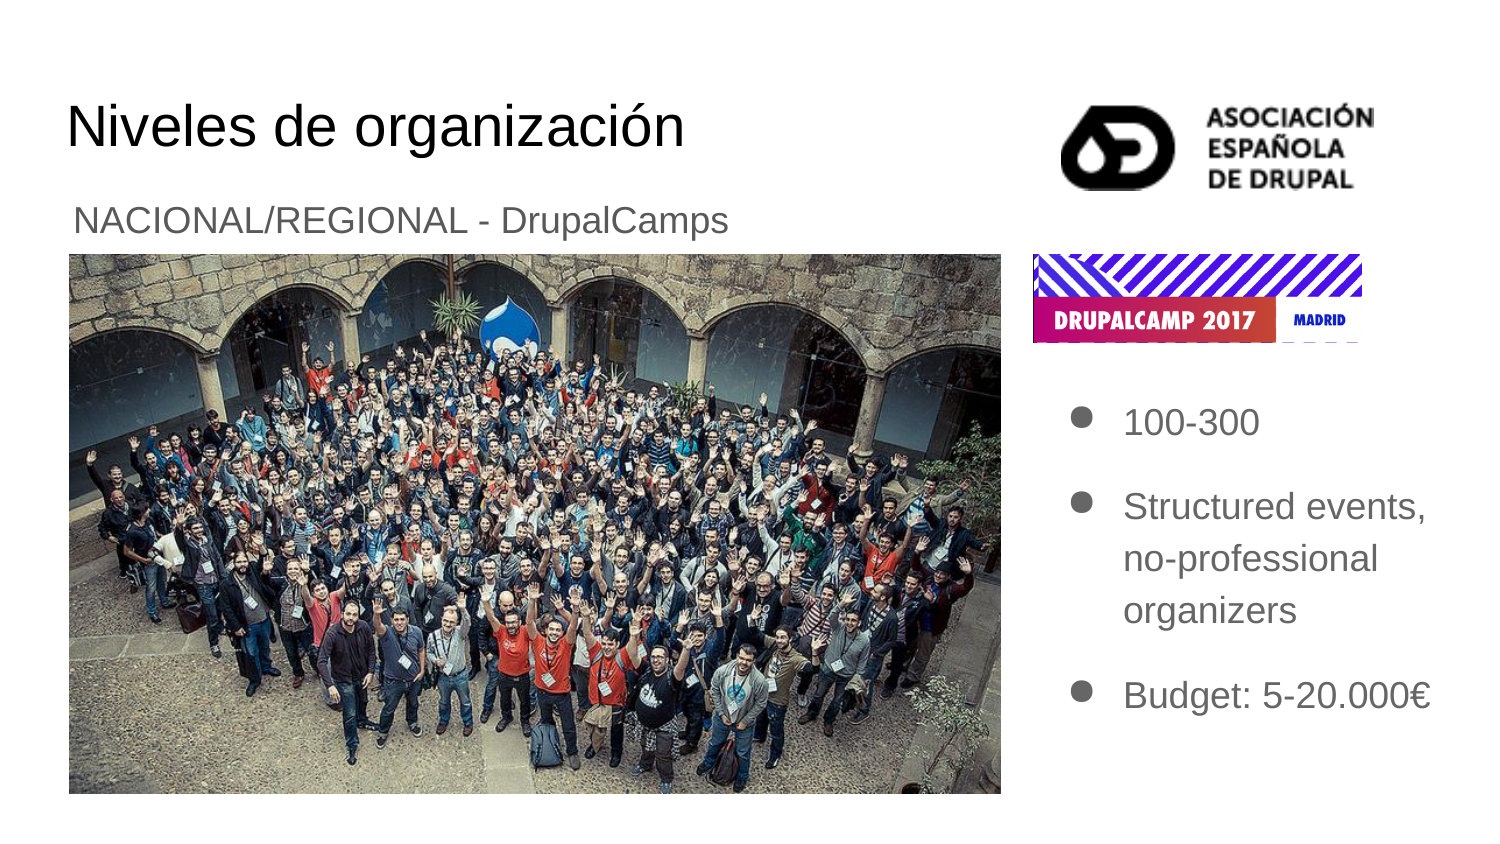

Niveles de organización
NACIONAL/REGIONAL - DrupalCamps
100-300
Structured events, no-professional organizers
Budget: 5-20.000€